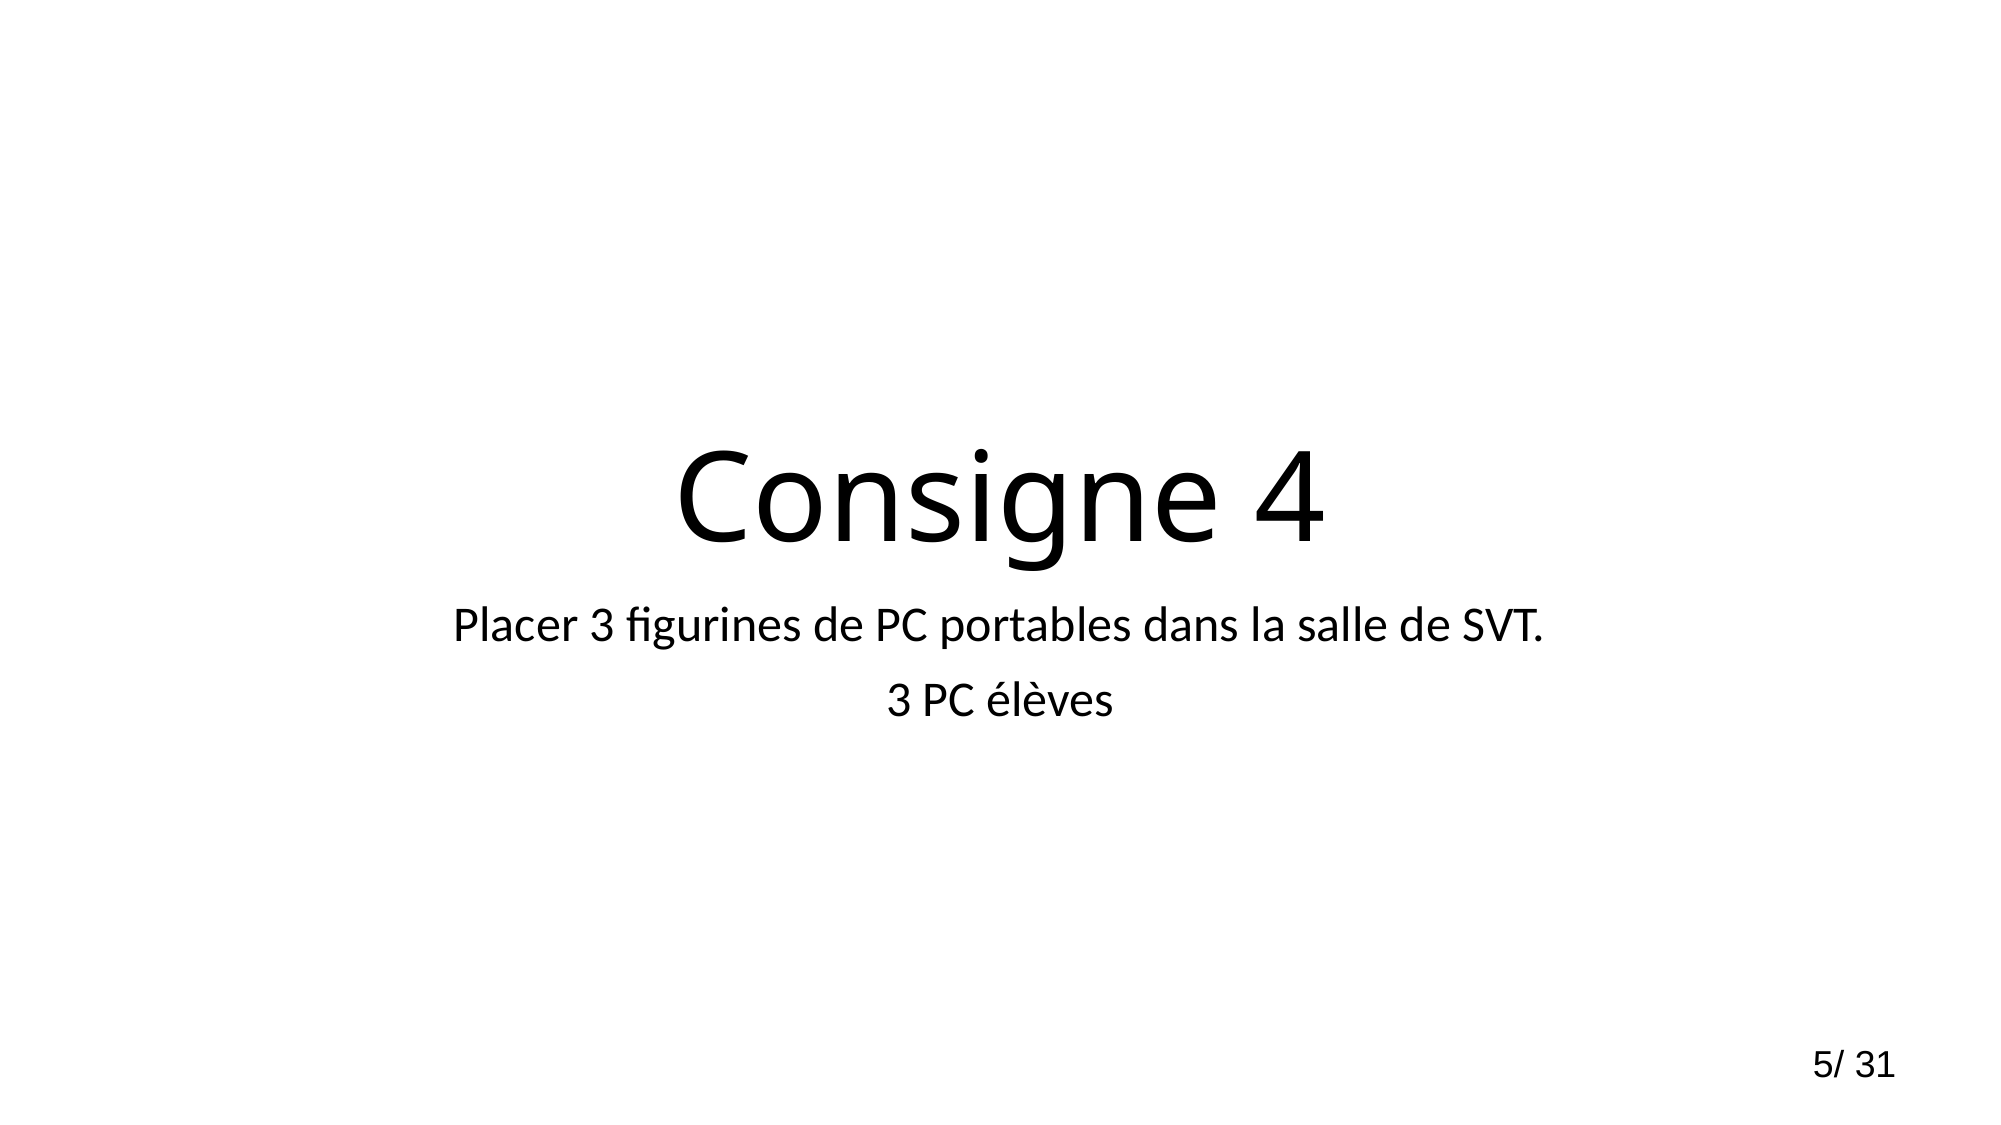

# Consigne 4
Placer 3 figurines de PC portables dans la salle de SVT.
3 PC élèves